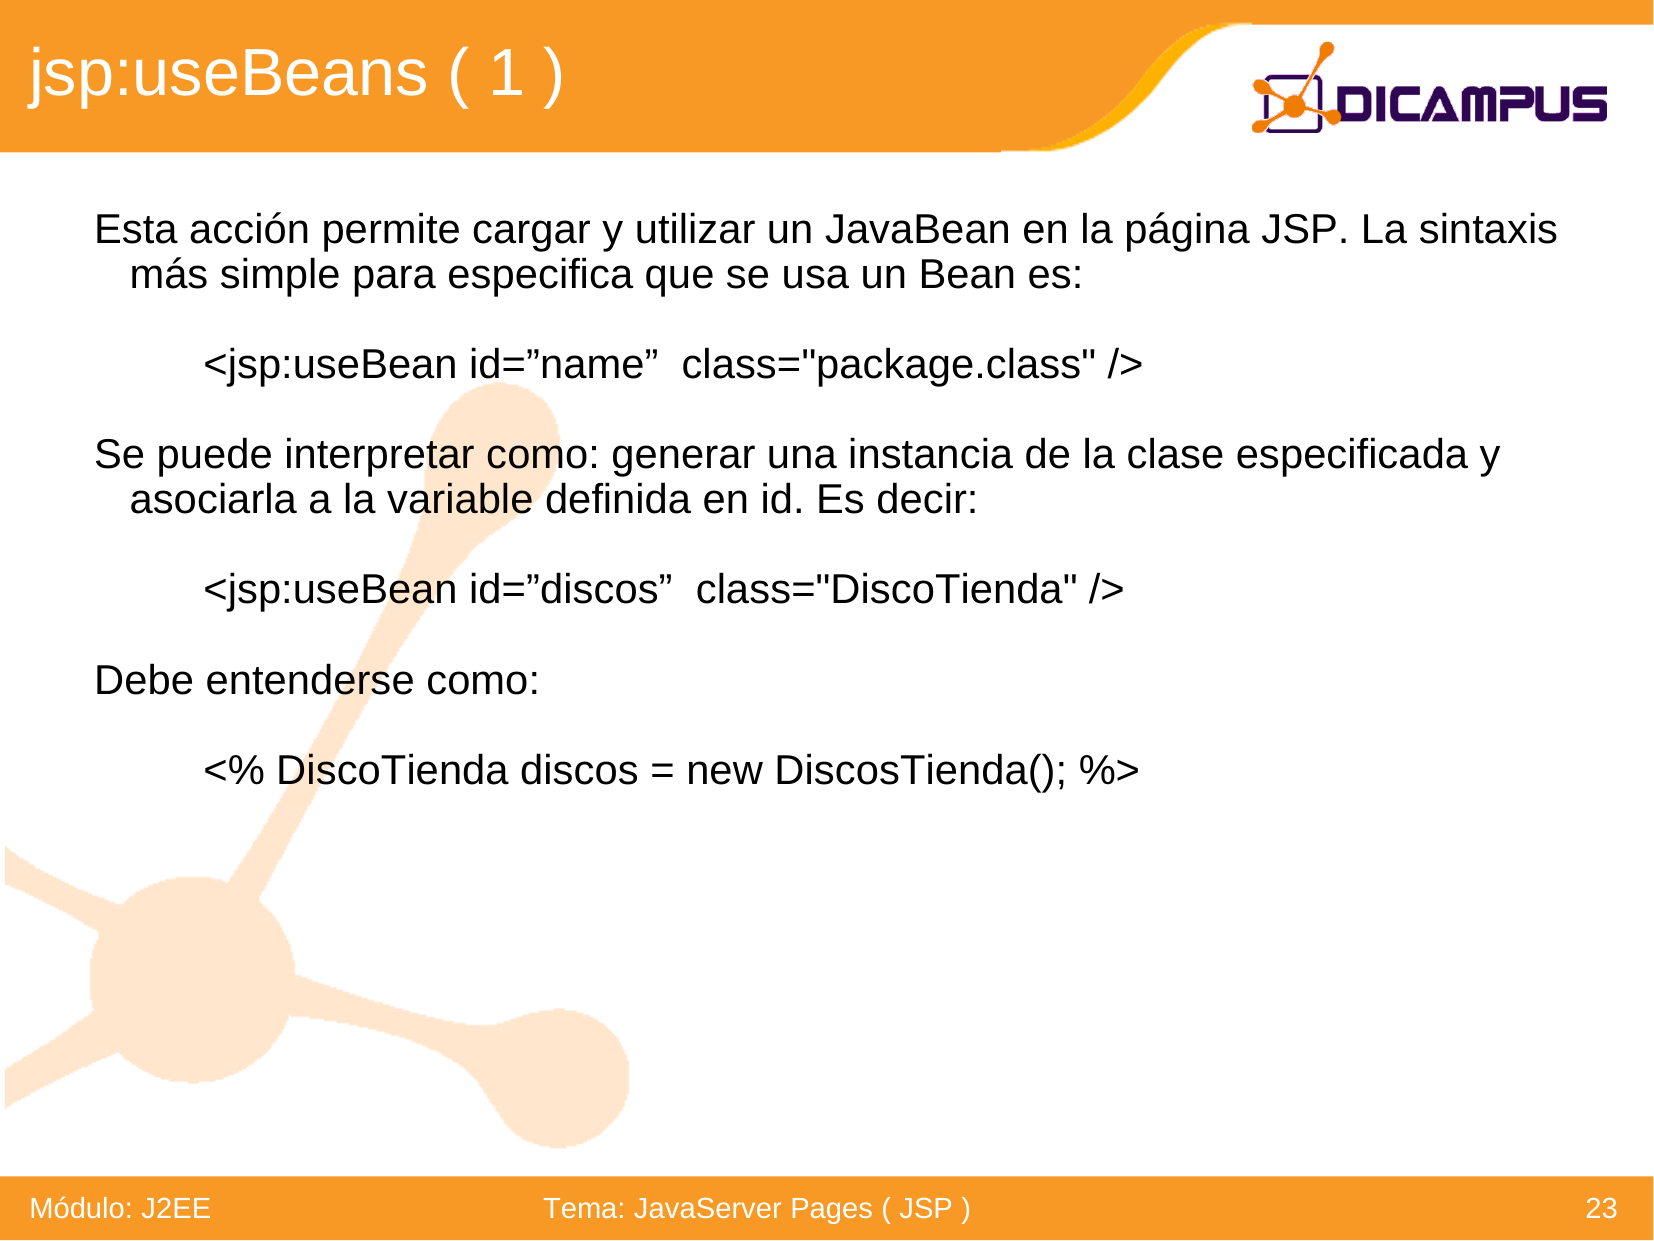

jsp:useBeans ( 1 )
Esta acción permite cargar y utilizar un JavaBean en la página JSP. La sintaxis más simple para especifica que se usa un Bean es:
		<jsp:useBean id=”name” class="package.class" />
Se puede interpretar como: generar una instancia de la clase especificada y asociarla a la variable definida en id. Es decir:
		<jsp:useBean id=”discos” class="DiscoTienda" />
Debe entenderse como:
		<% DiscoTienda discos = new DiscosTienda(); %>
Módulo: J2EE
Tema: JavaServer Pages ( JSP )